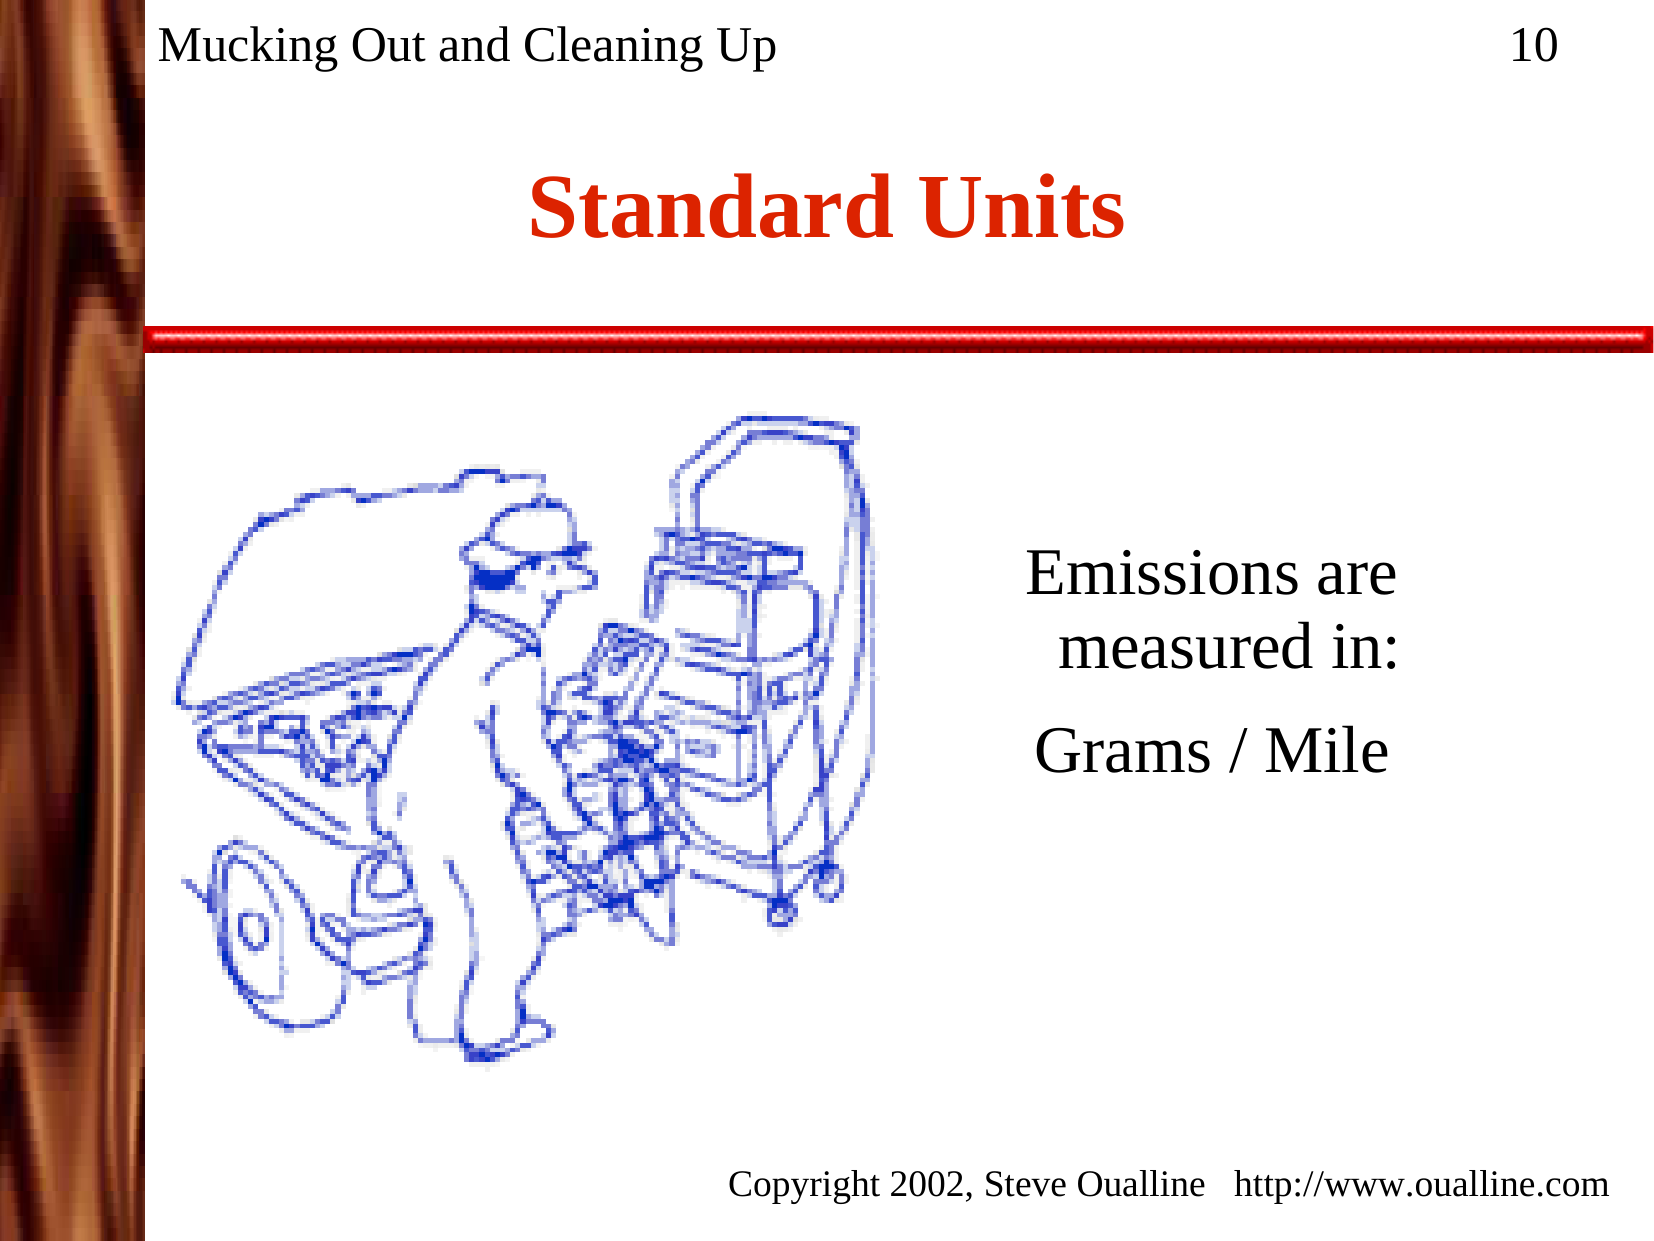

# Standard Units
Emissions are measured in:
Grams / Mile